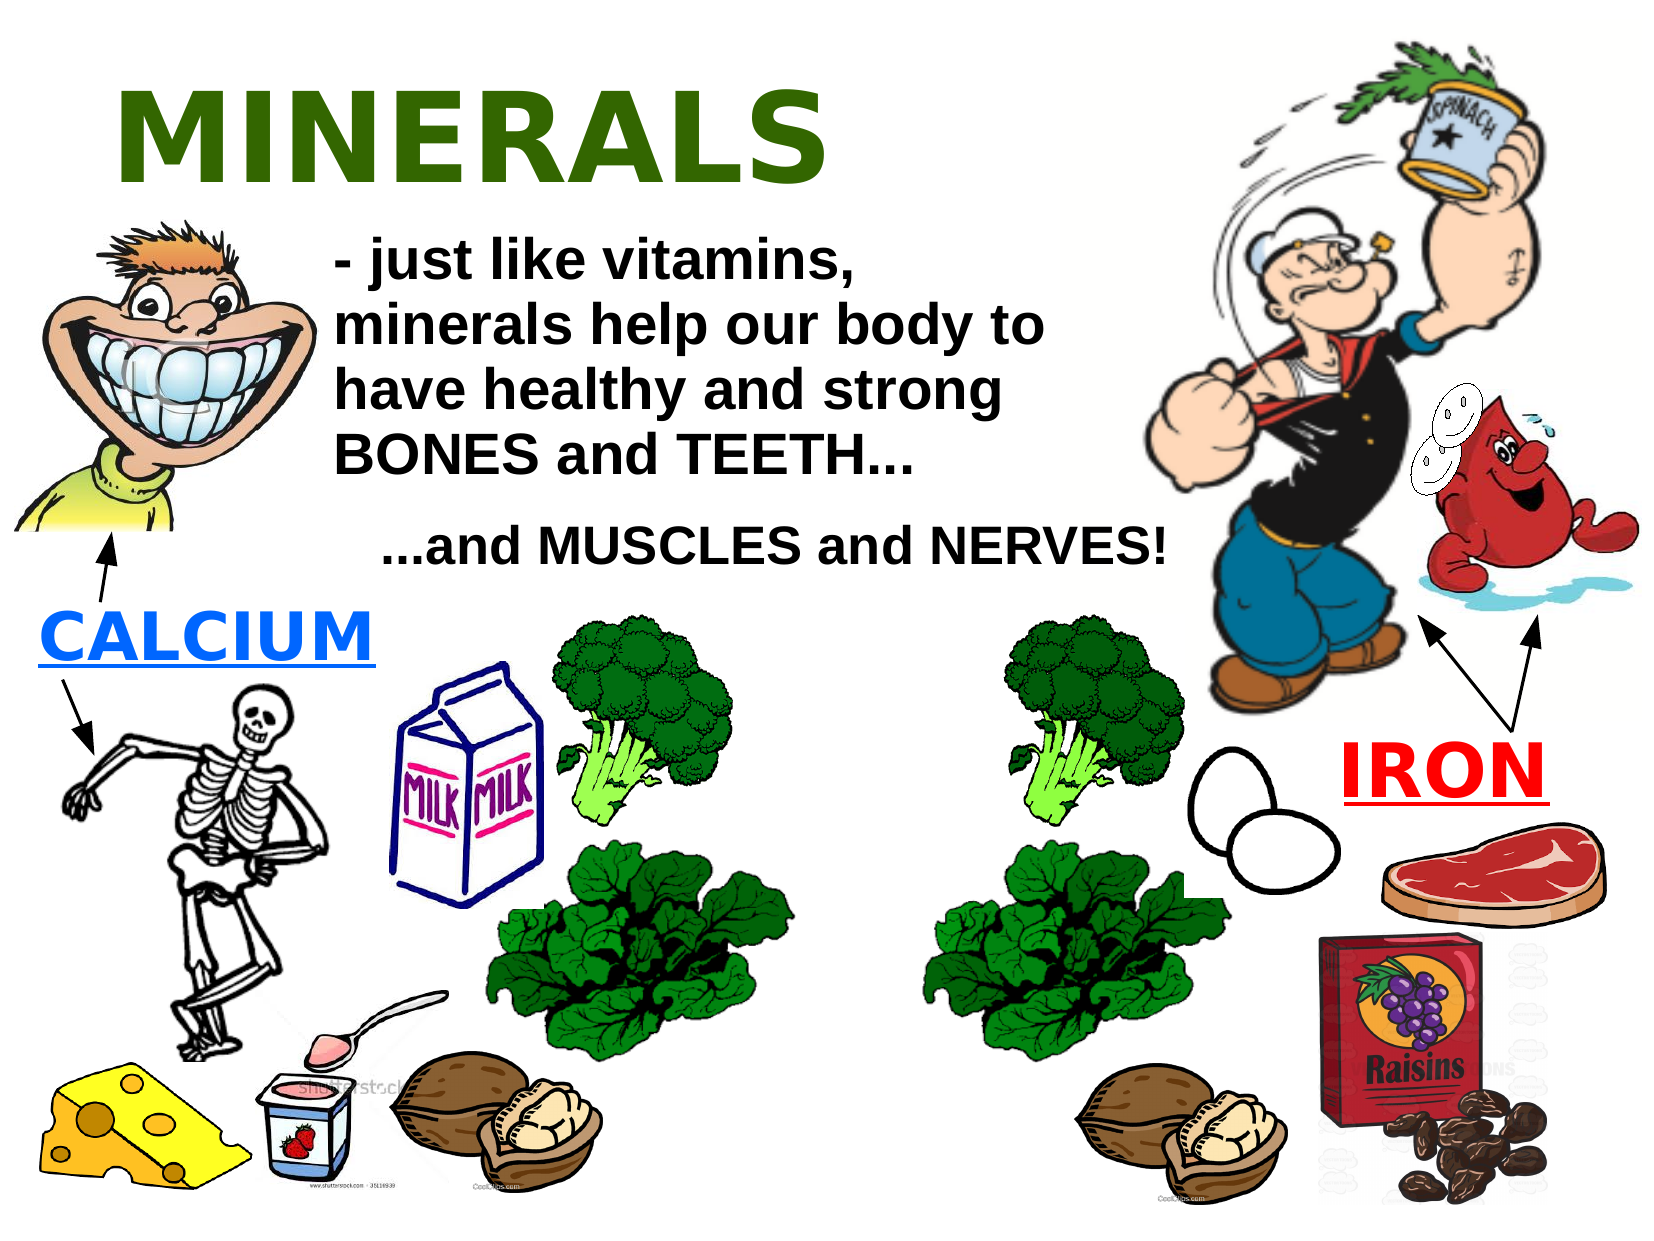

MINERALS
- just like vitamins, minerals help our body to have healthy and strong BONES and TEETH...
...and MUSCLES and NERVES!
CALCIUM
IRON